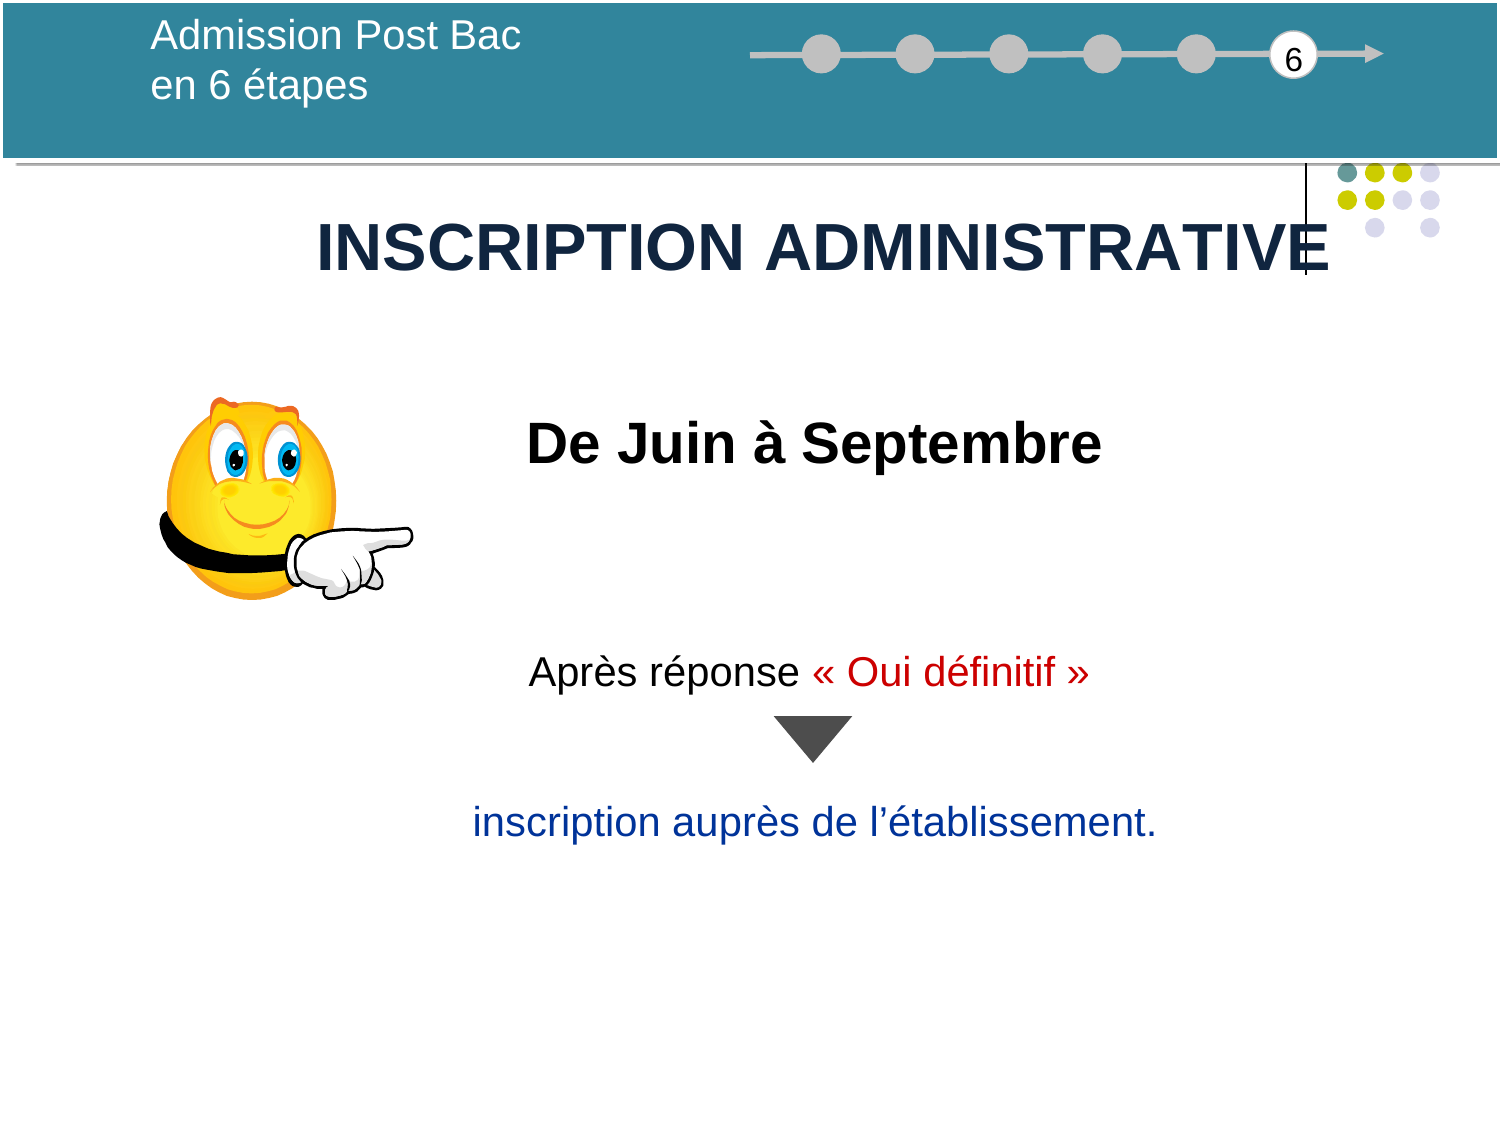

Admission Post Bac
en 6 étapes
6
6 – Inscription administrative
INSCRIPTION ADMINISTRATIVE
De Juin à Septembre
Après réponse « Oui définitif »
inscription auprès de l’établissement.